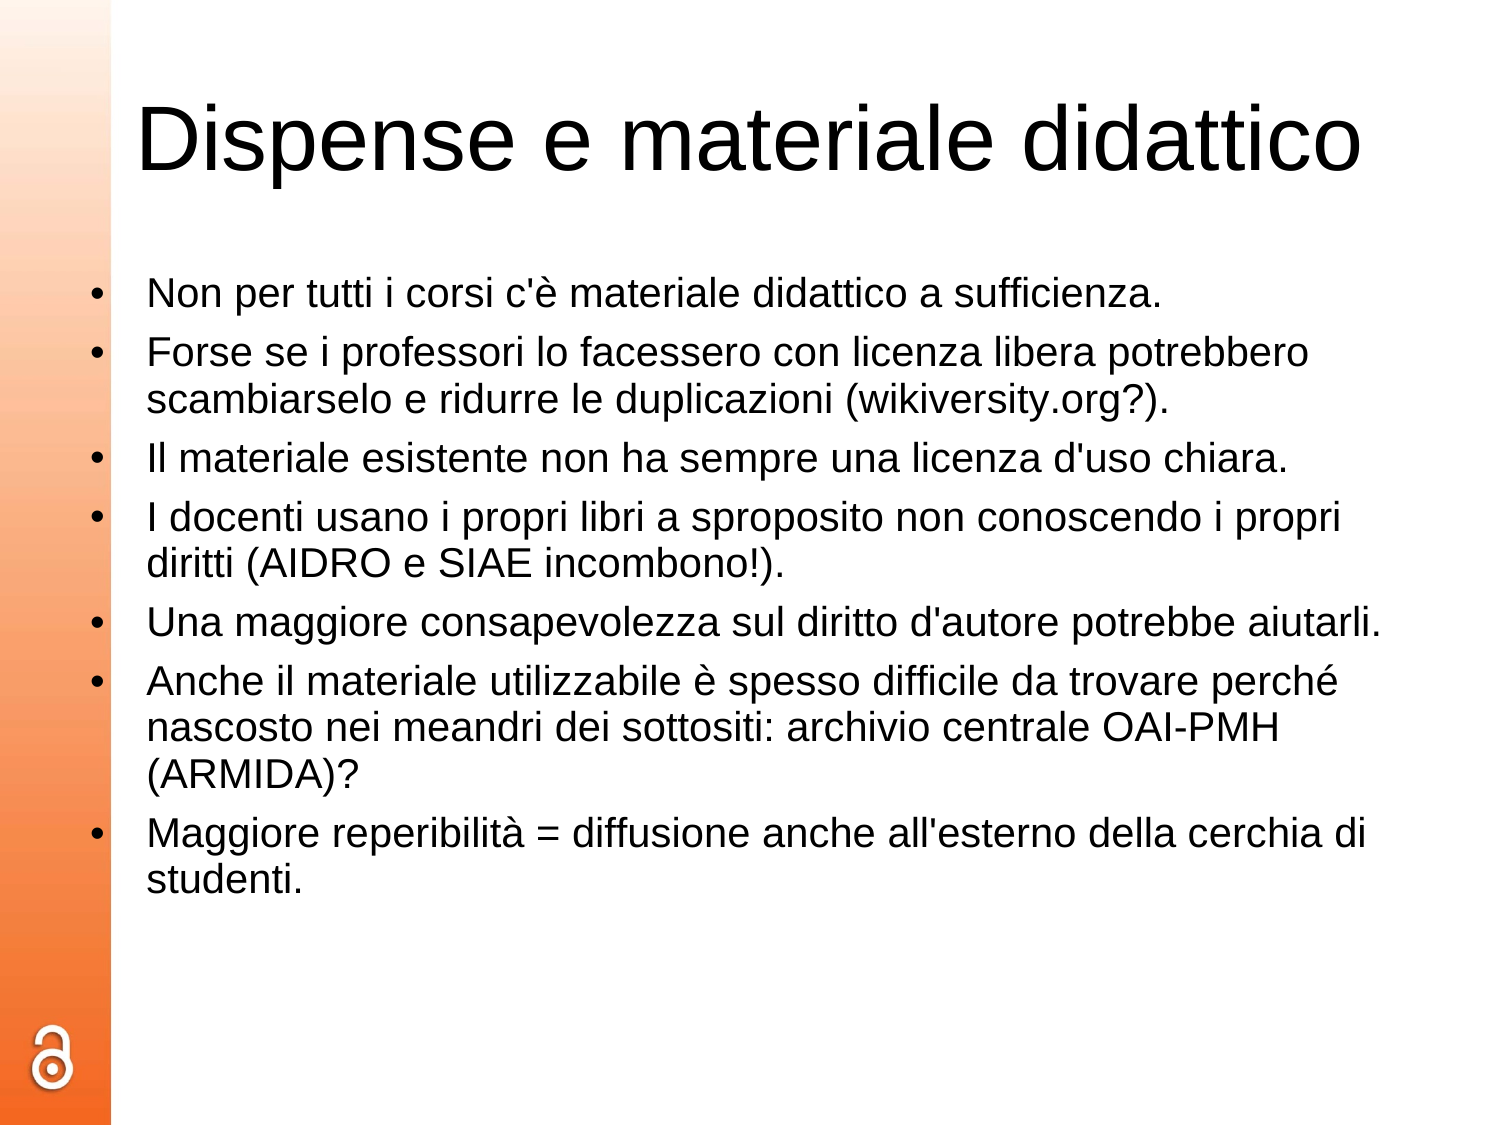

# Dispense e materiale didattico
Non per tutti i corsi c'è materiale didattico a sufficienza.
Forse se i professori lo facessero con licenza libera potrebbero scambiarselo e ridurre le duplicazioni (wikiversity.org?).
Il materiale esistente non ha sempre una licenza d'uso chiara.
I docenti usano i propri libri a sproposito non conoscendo i propri diritti (AIDRO e SIAE incombono!).
Una maggiore consapevolezza sul diritto d'autore potrebbe aiutarli.
Anche il materiale utilizzabile è spesso difficile da trovare perché nascosto nei meandri dei sottositi: archivio centrale OAI-PMH (ARMIDA)?
Maggiore reperibilità = diffusione anche all'esterno della cerchia di studenti.